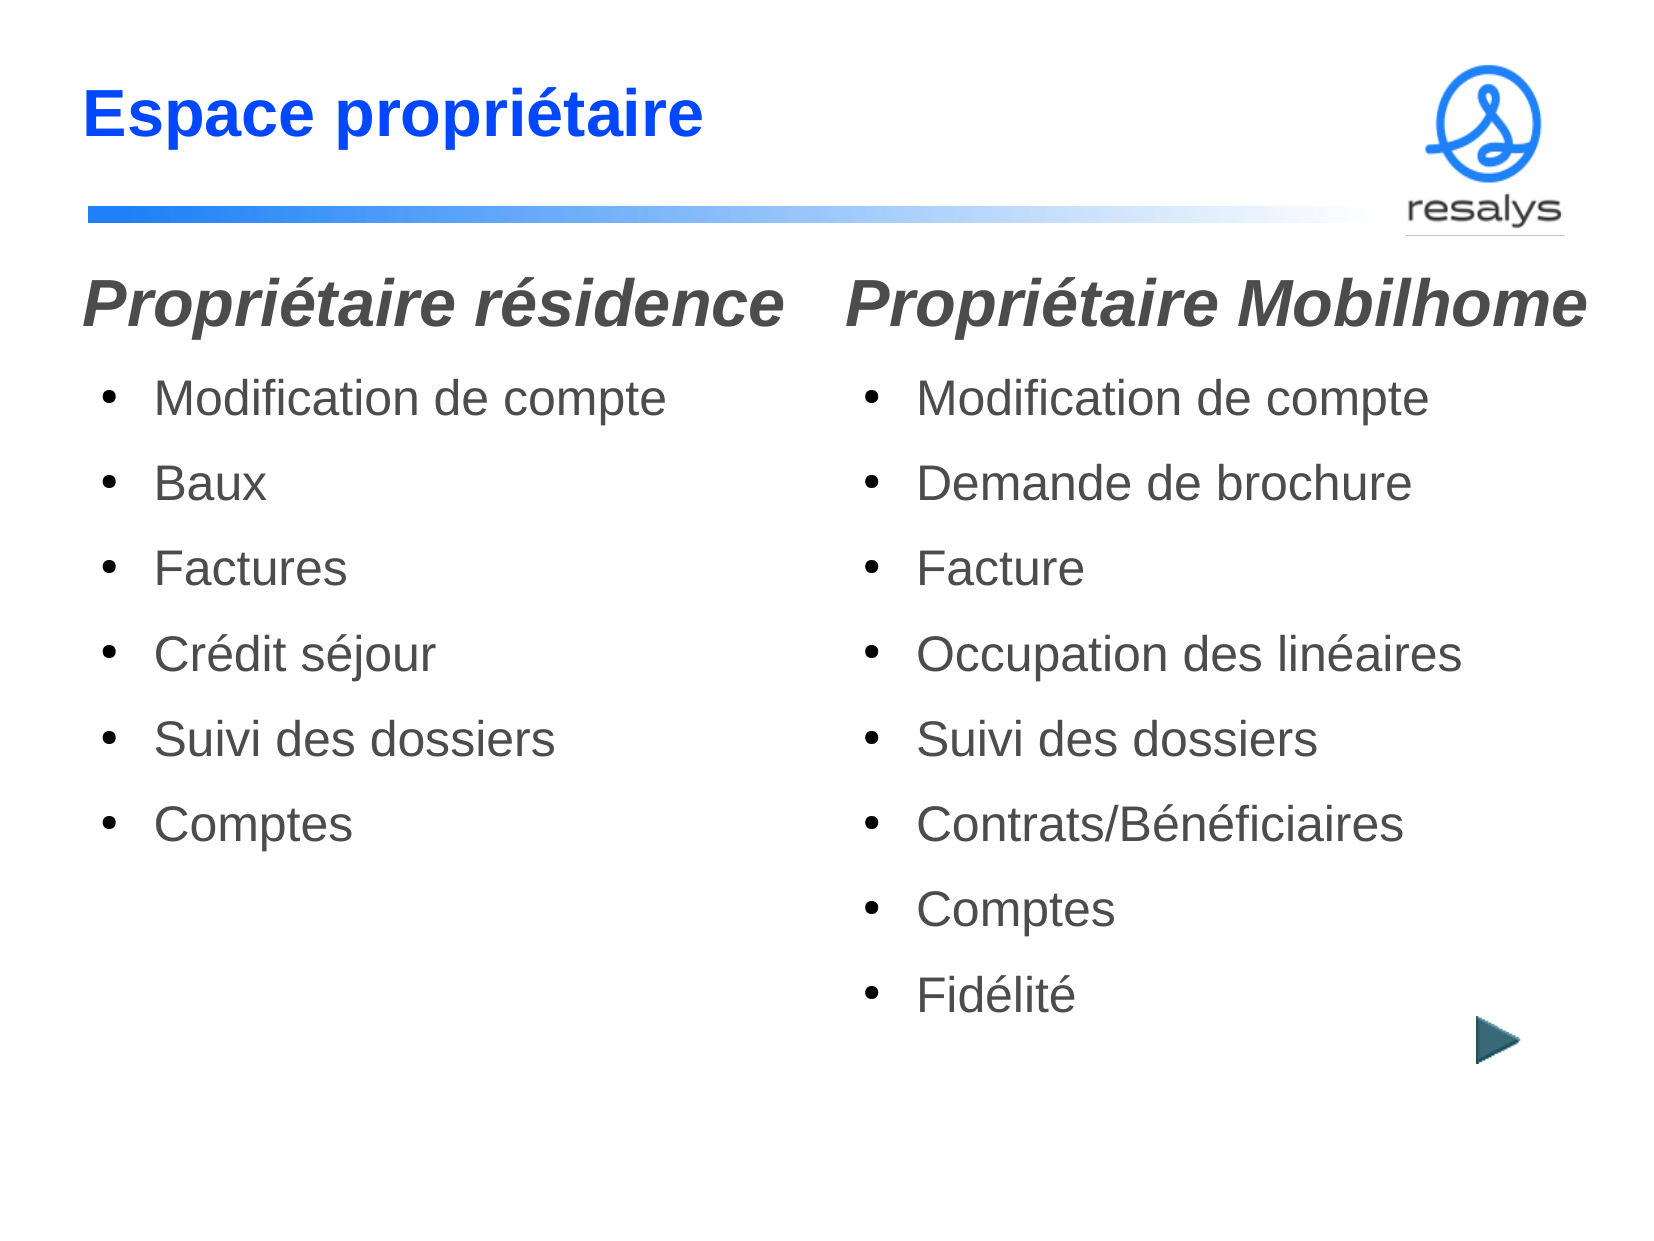

# Espace propriétaire
Propriétaire résidence
Modification de compte
Baux
Factures
Crédit séjour
Suivi des dossiers
Comptes
Propriétaire Mobilhome
Modification de compte
Demande de brochure
Facture
Occupation des linéaires
Suivi des dossiers
Contrats/Bénéficiaires
Comptes
Fidélité